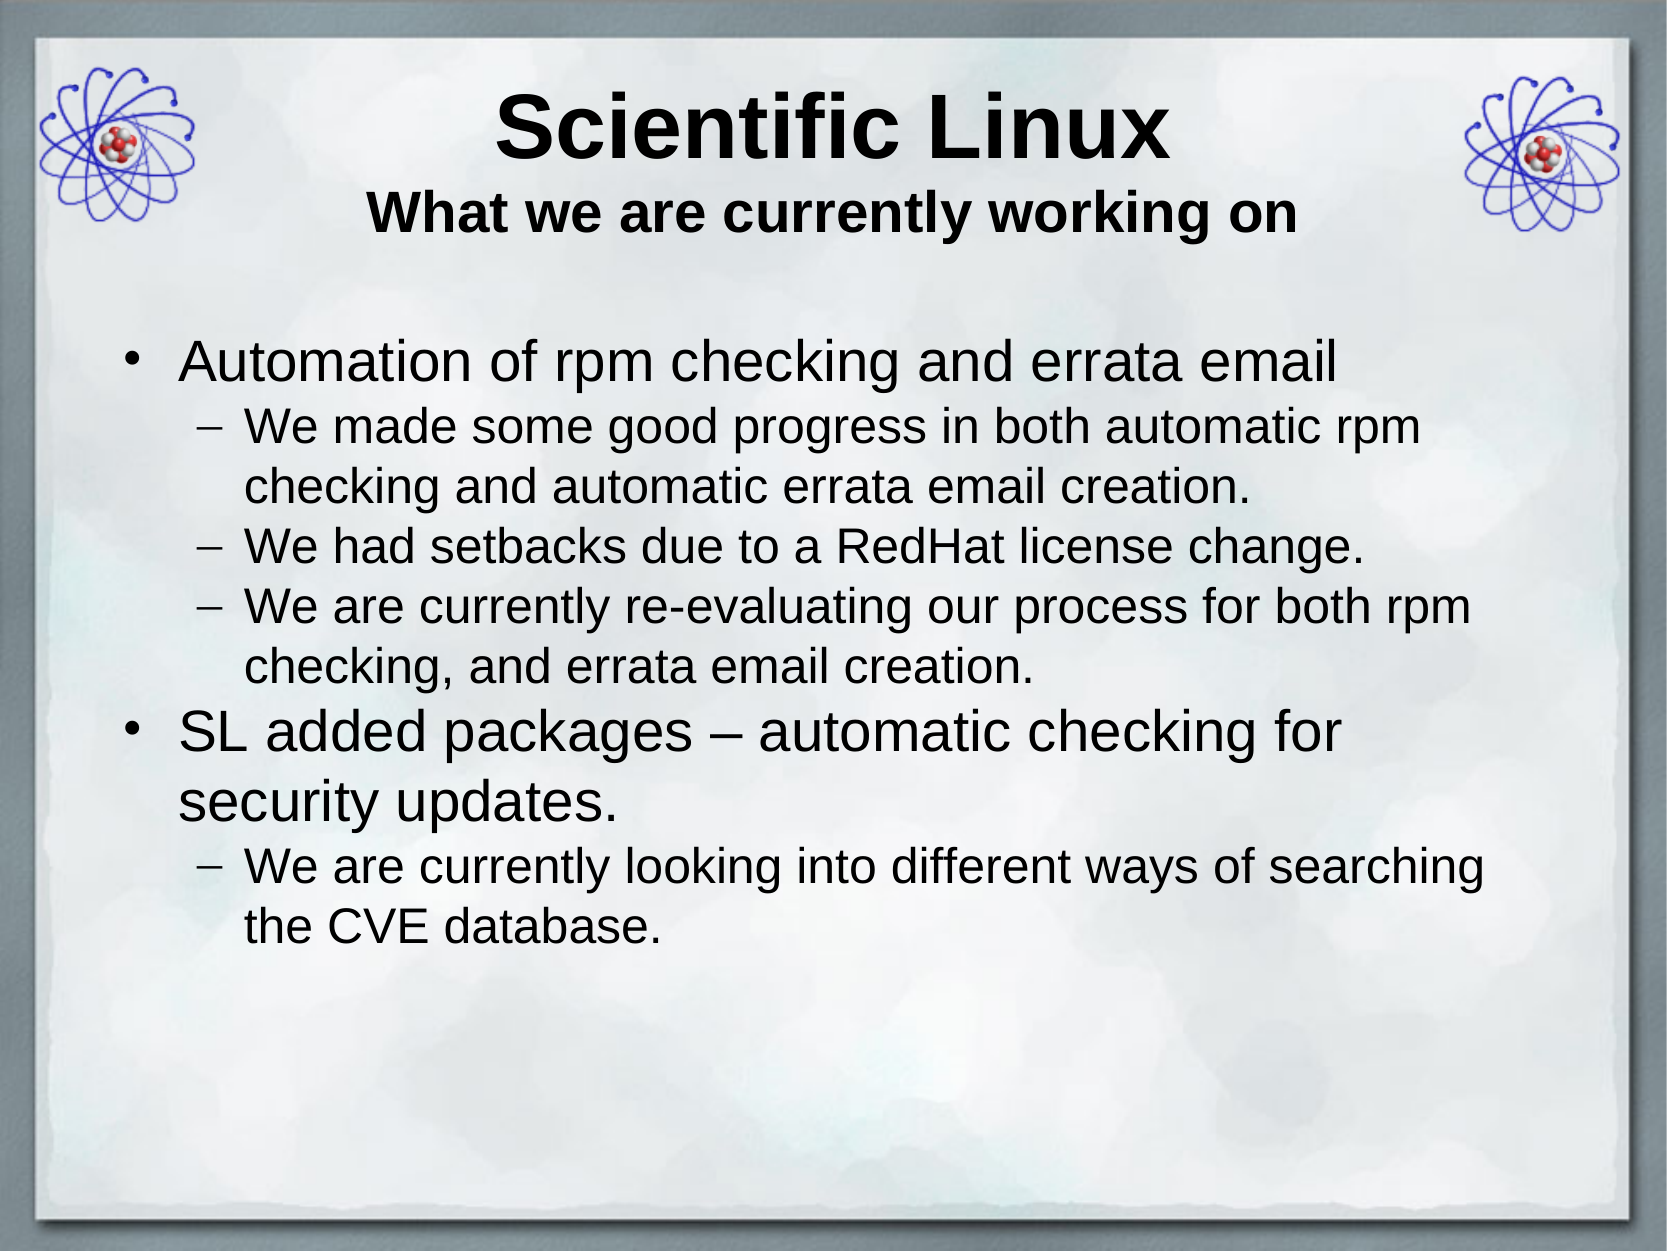

# Scientific Linux What we are currently working on
Automation of rpm checking and errata email
We made some good progress in both automatic rpm checking and automatic errata email creation.
We had setbacks due to a RedHat license change.
We are currently re-evaluating our process for both rpm checking, and errata email creation.
SL added packages – automatic checking for security updates.
We are currently looking into different ways of searching the CVE database.